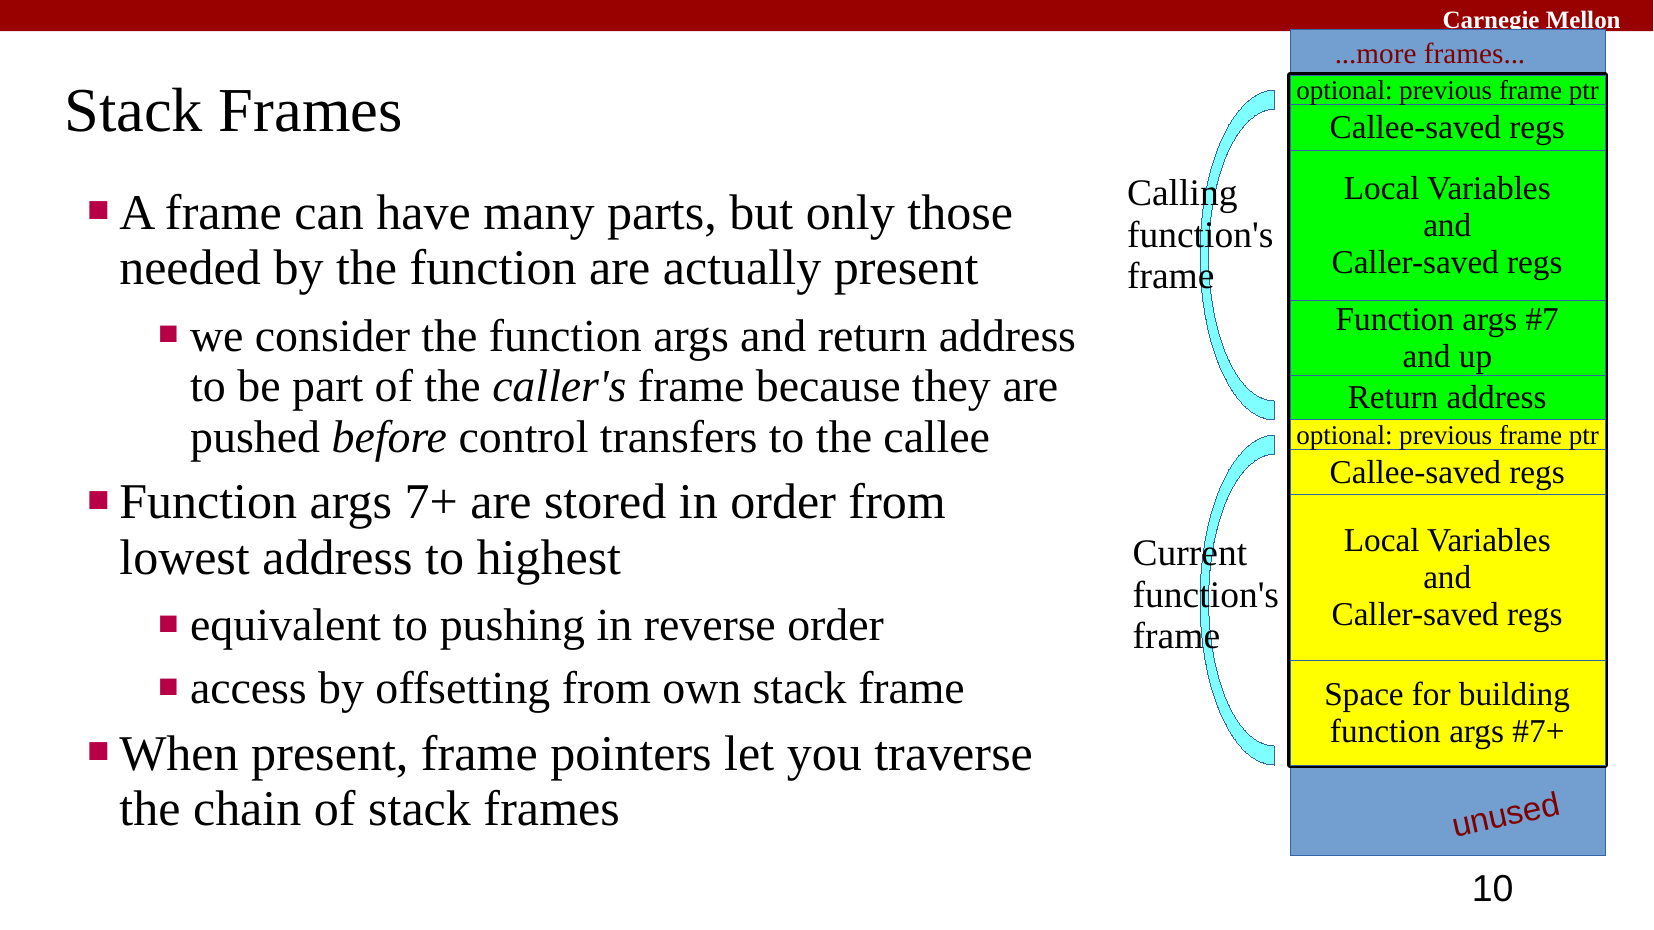

...more frames...
# Stack Frames
optional: previous frame ptr
Callee-saved regs
Local Variables
and
Caller-saved regs
Calling
function's frame
A frame can have many parts, but only those needed by the function are actually present
we consider the function args and return address to be part of the caller's frame because they are pushed before control transfers to the callee
Function args 7+ are stored in order from lowest address to highest
equivalent to pushing in reverse order
access by offsetting from own stack frame
When present, frame pointers let you traverse the chain of stack frames
Function args #7
and up
Return address
optional: previous frame ptr
Callee-saved regs
Local Variables
and
Caller-saved regs
Current
function's
frame
Space for building
function args #7+
unused